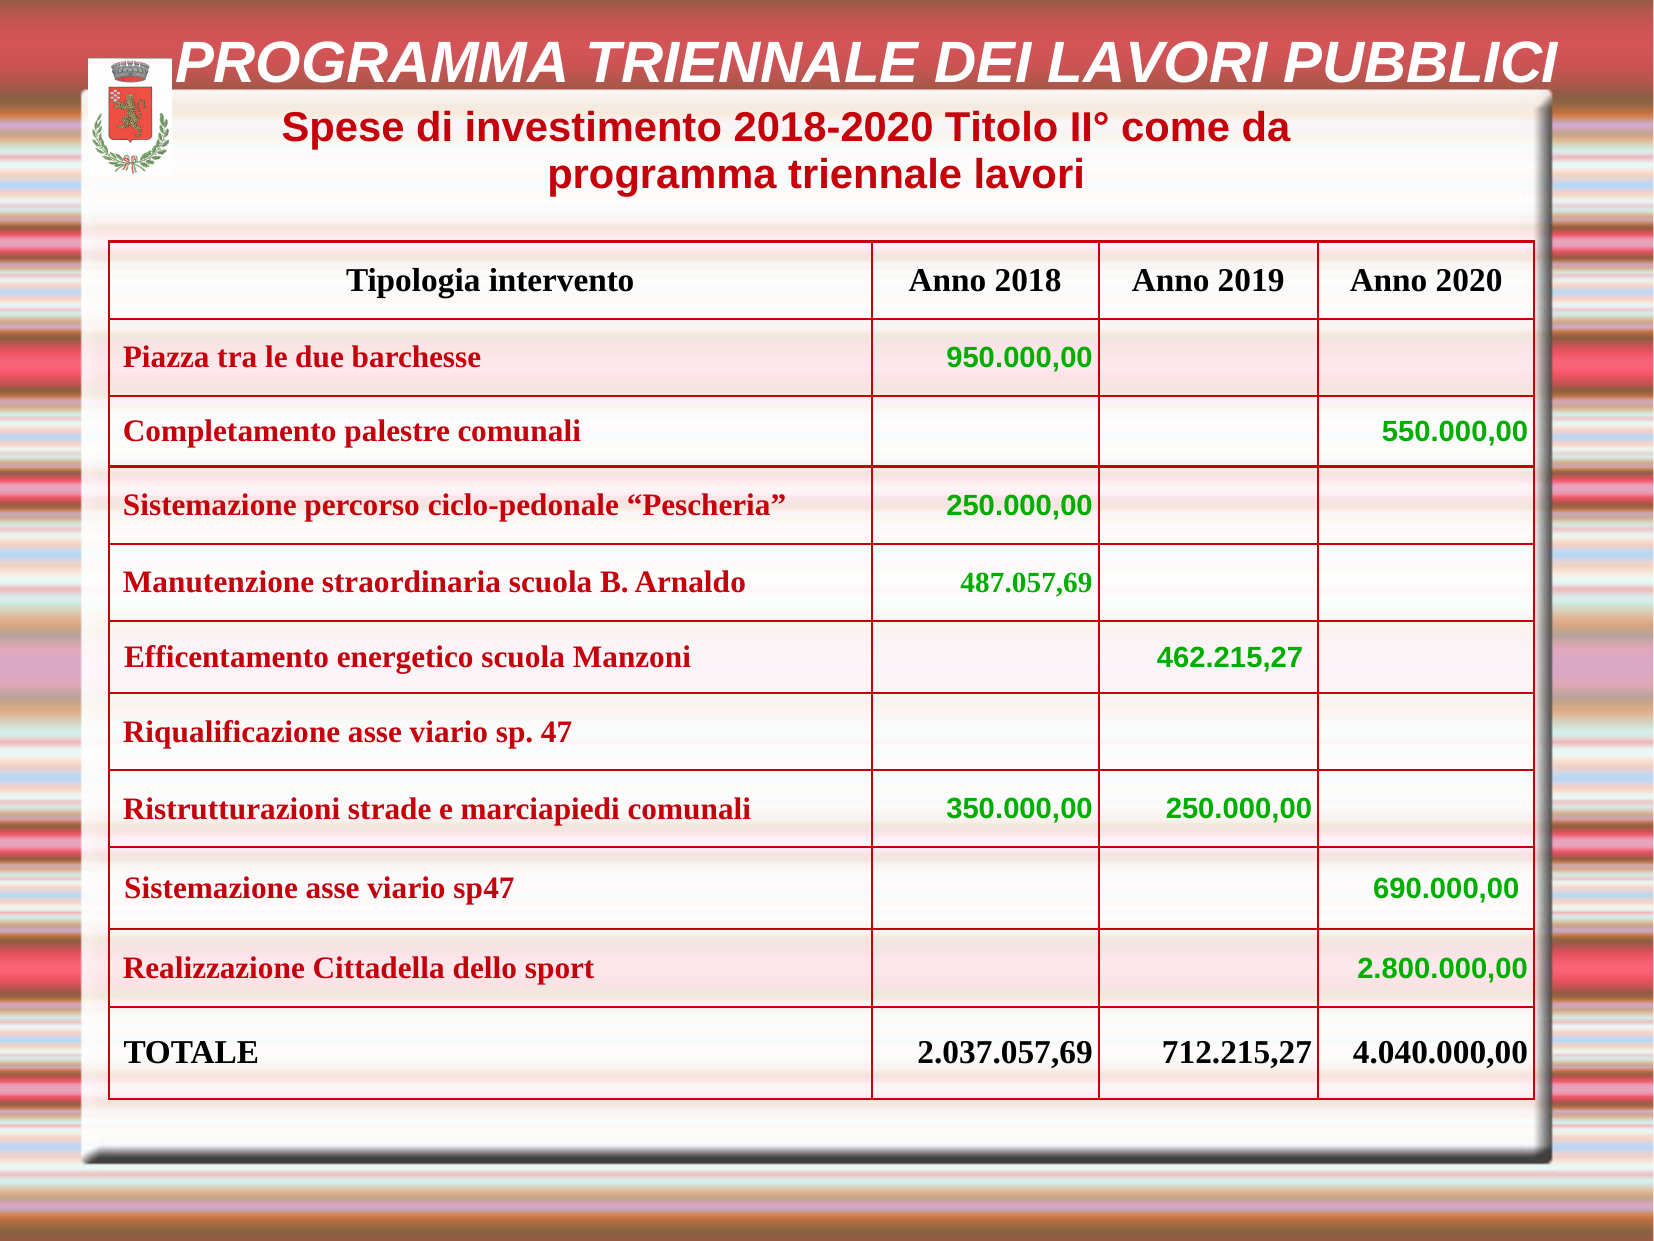

PROGRAMMA TRIENNALE DEI LAVORI PUBBLICI
# Spese di investimento 2018-2020 Titolo II° come da programma triennale lavori
| Tipologia intervento | Anno 2018 | Anno 2019 | Anno 2020 |
| --- | --- | --- | --- |
| Piazza tra le due barchesse | 950.000,00 | | |
| Completamento palestre comunali | | | 550.000,00 |
| Sistemazione percorso ciclo-pedonale “Pescheria” | 250.000,00 | | |
| Manutenzione straordinaria scuola B. Arnaldo | 487.057,69 | | |
| Efficentamento energetico scuola Manzoni | | 462.215,27 | |
| Riqualificazione asse viario sp. 47 | | | |
| Ristrutturazioni strade e marciapiedi comunali | 350.000,00 | 250.000,00 | |
| Sistemazione asse viario sp47 | | | 690.000,00 |
| Realizzazione Cittadella dello sport | | | 2.800.000,00 |
| TOTALE | 2.037.057,69 | 712.215,27 | 4.040.000,00 |